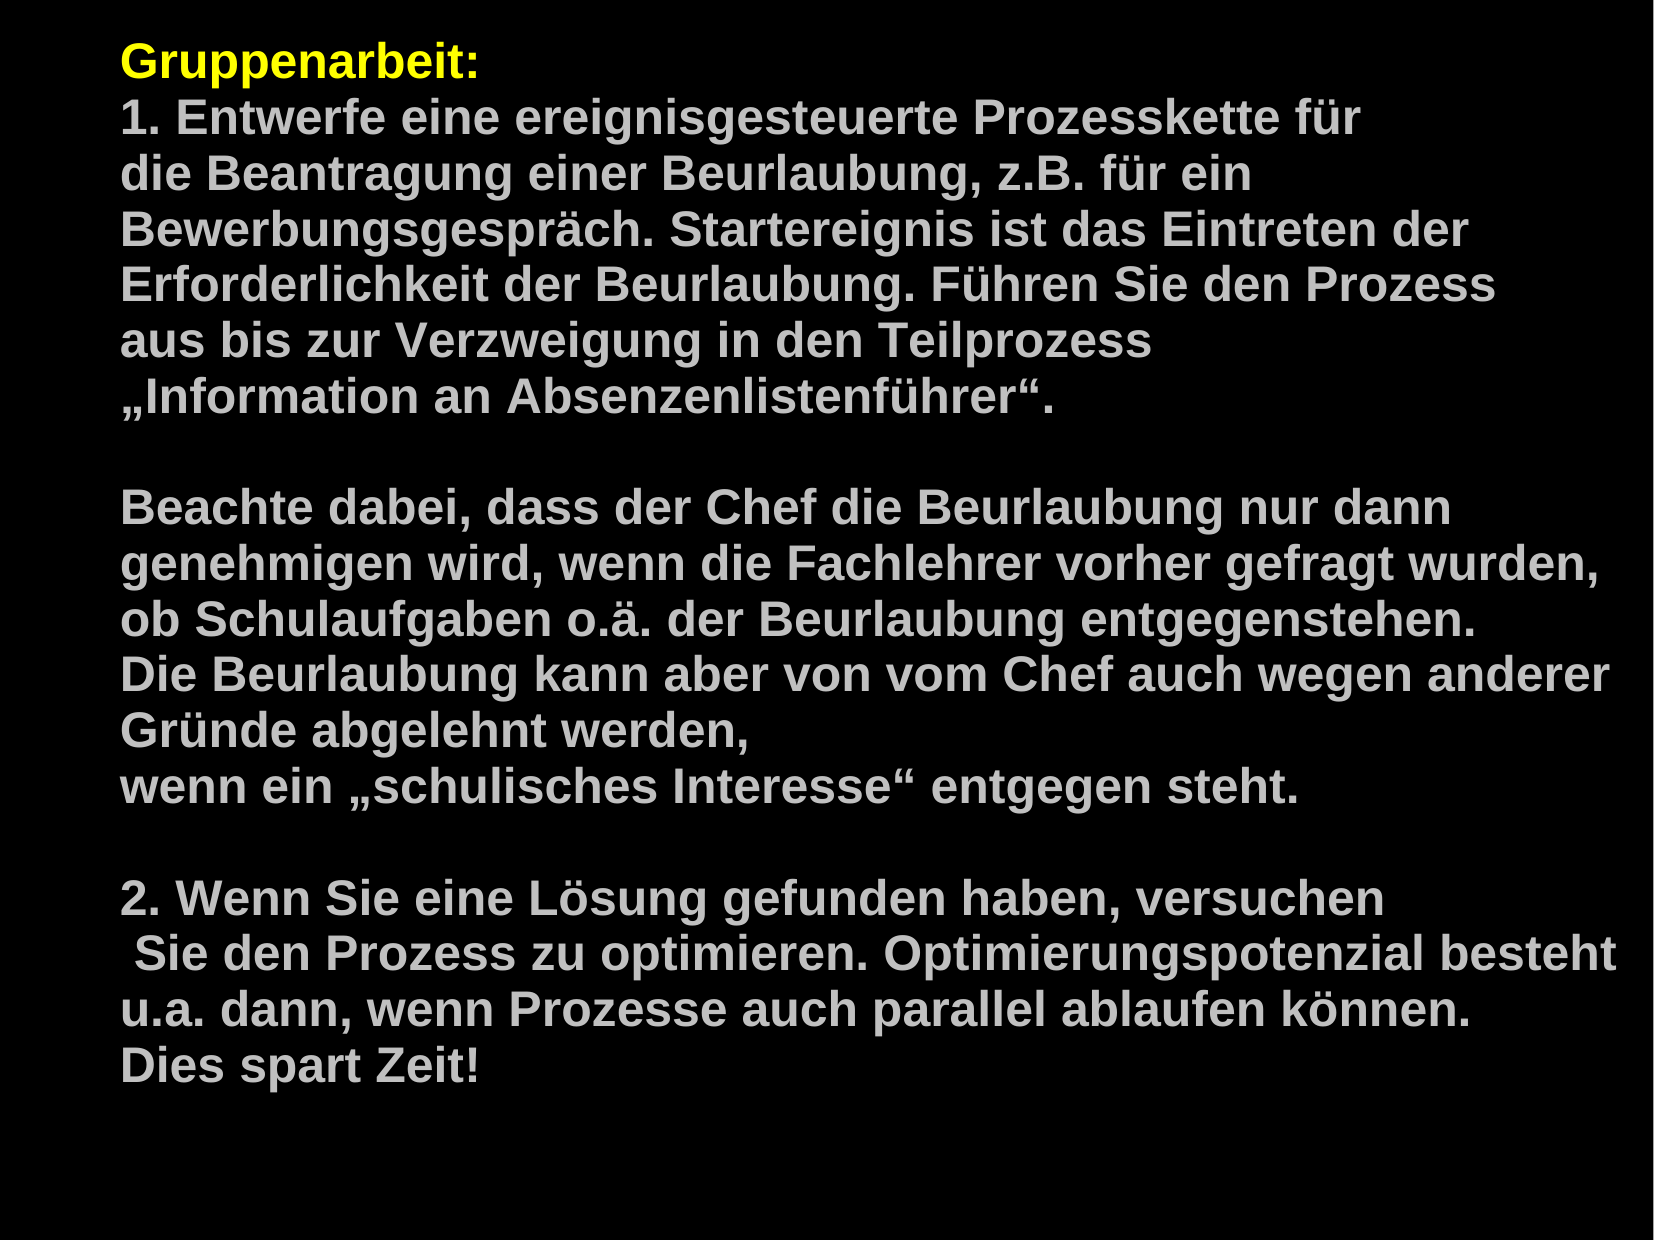

Gruppenarbeit:
1. Entwerfe eine ereignisgesteuerte Prozesskette für
die Beantragung einer Beurlaubung, z.B. für ein
Bewerbungsgespräch. Startereignis ist das Eintreten der
Erforderlichkeit der Beurlaubung. Führen Sie den Prozess
aus bis zur Verzweigung in den Teilprozess
„Information an Absenzenlistenführer“.
Beachte dabei, dass der Chef die Beurlaubung nur dann
genehmigen wird, wenn die Fachlehrer vorher gefragt wurden,
ob Schulaufgaben o.ä. der Beurlaubung entgegenstehen.
Die Beurlaubung kann aber von vom Chef auch wegen anderer
Gründe abgelehnt werden,
wenn ein „schulisches Interesse“ entgegen steht.
2. Wenn Sie eine Lösung gefunden haben, versuchen
 Sie den Prozess zu optimieren. Optimierungspotenzial besteht
u.a. dann, wenn Prozesse auch parallel ablaufen können.
Dies spart Zeit!